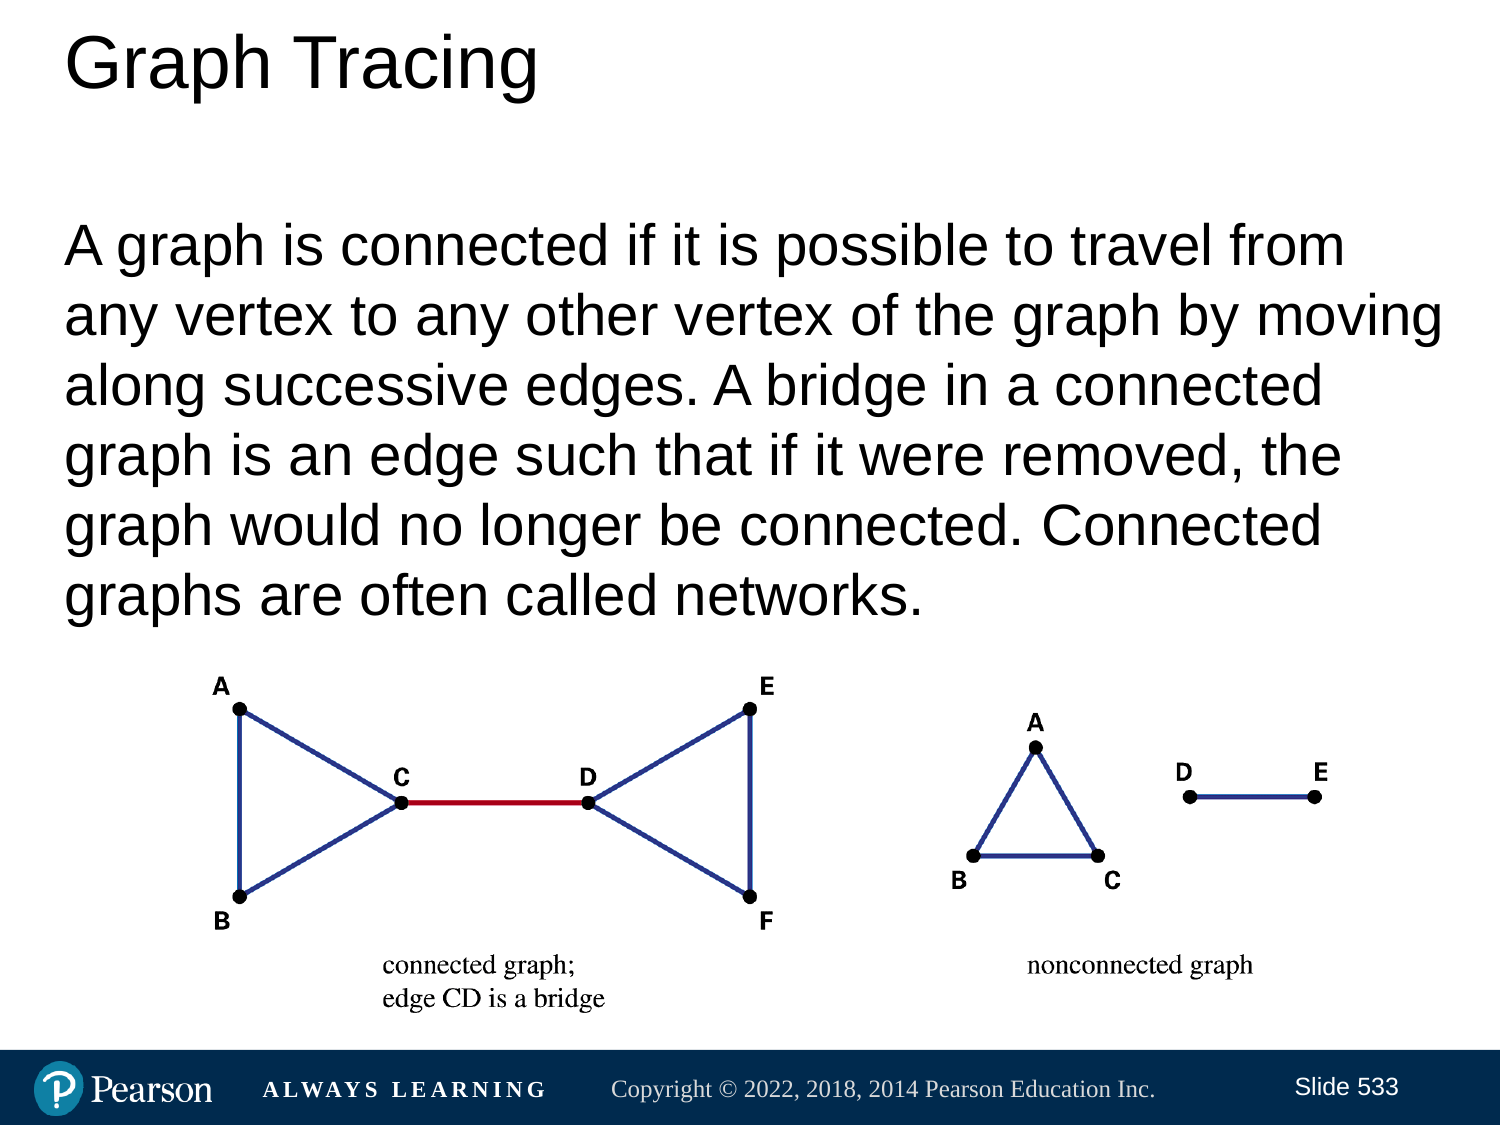

# Graph Tracing
A graph is connected if it is possible to travel from any vertex to any other vertex of the graph by moving along successive edges. A bridge in a connected graph is an edge such that if it were removed, the graph would no longer be connected. Connected graphs are often called networks.